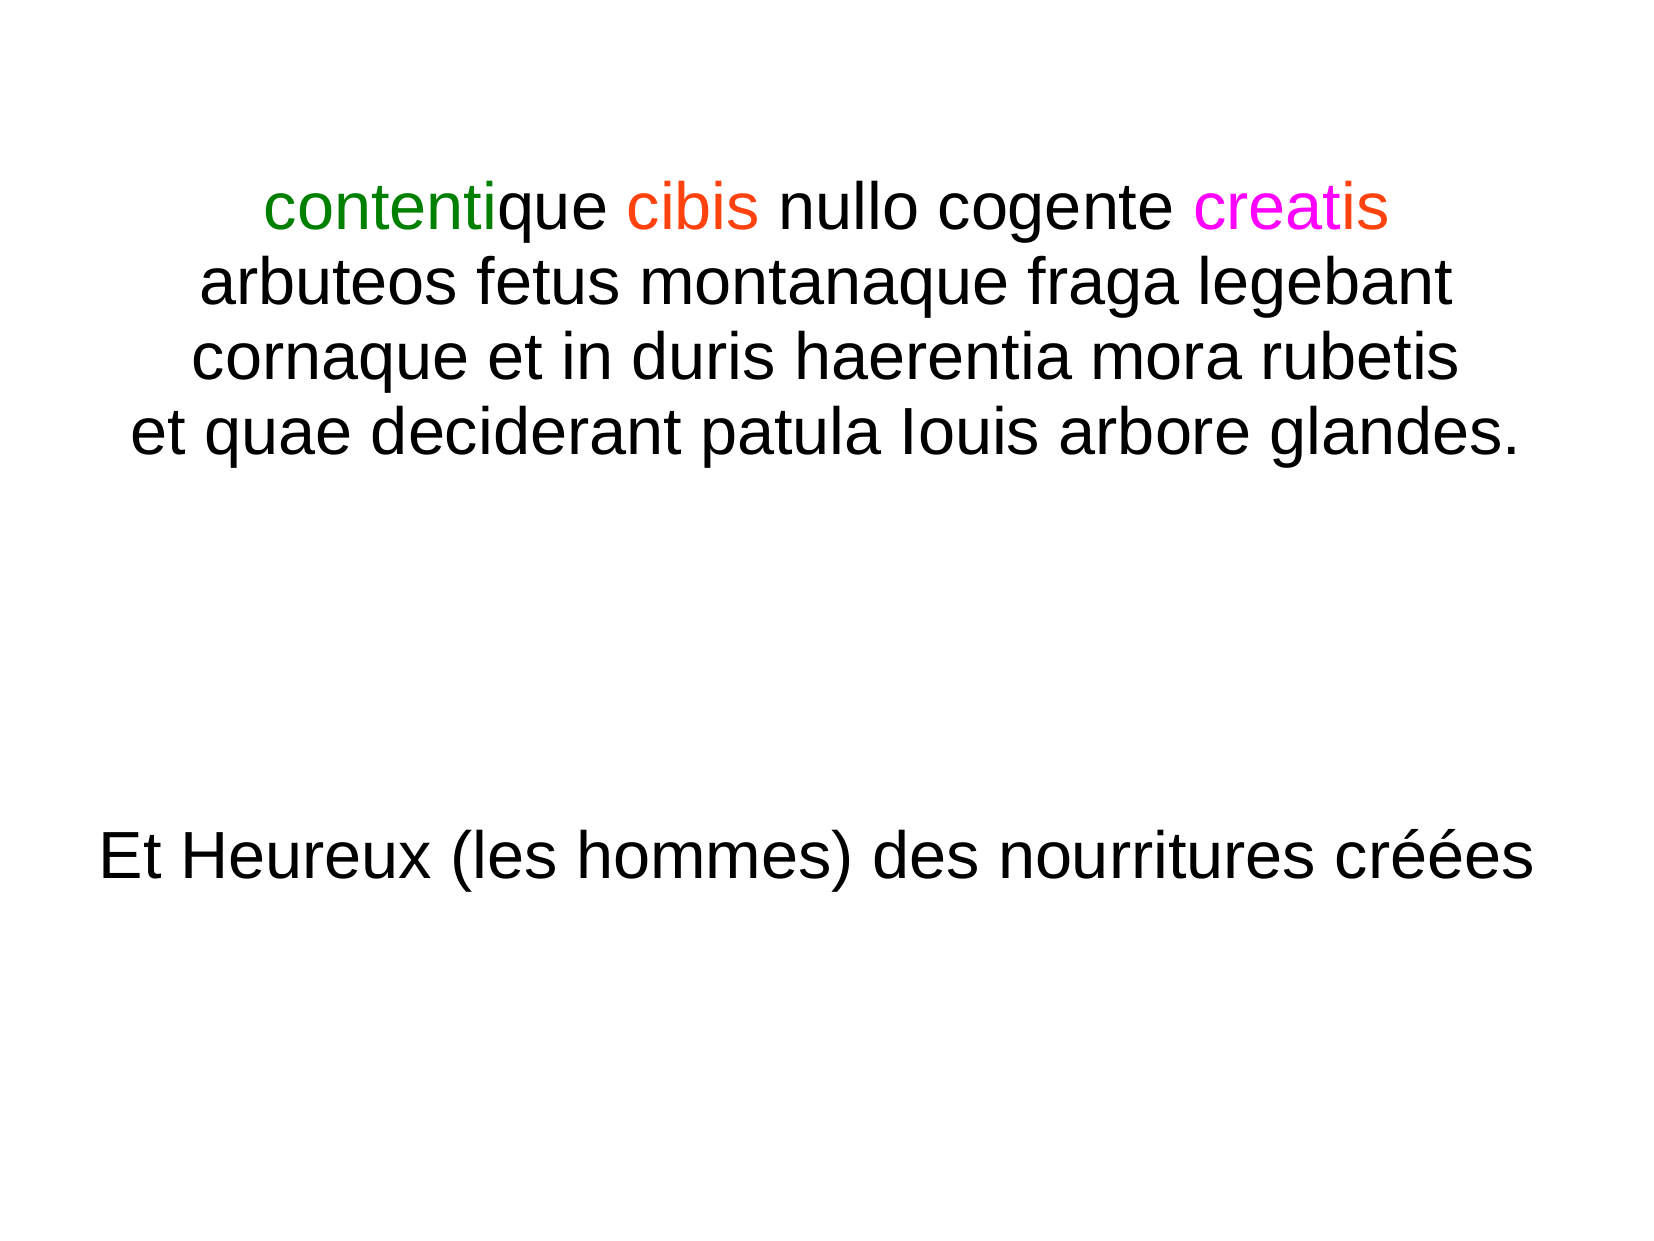

# contentique cibis nullo cogente creatis arbuteos fetus montanaque fraga legebant cornaque et in duris haerentia mora rubetis et quae deciderant patula Iouis arbore glandes.
Et Heureux (les hommes) des nourritures créées